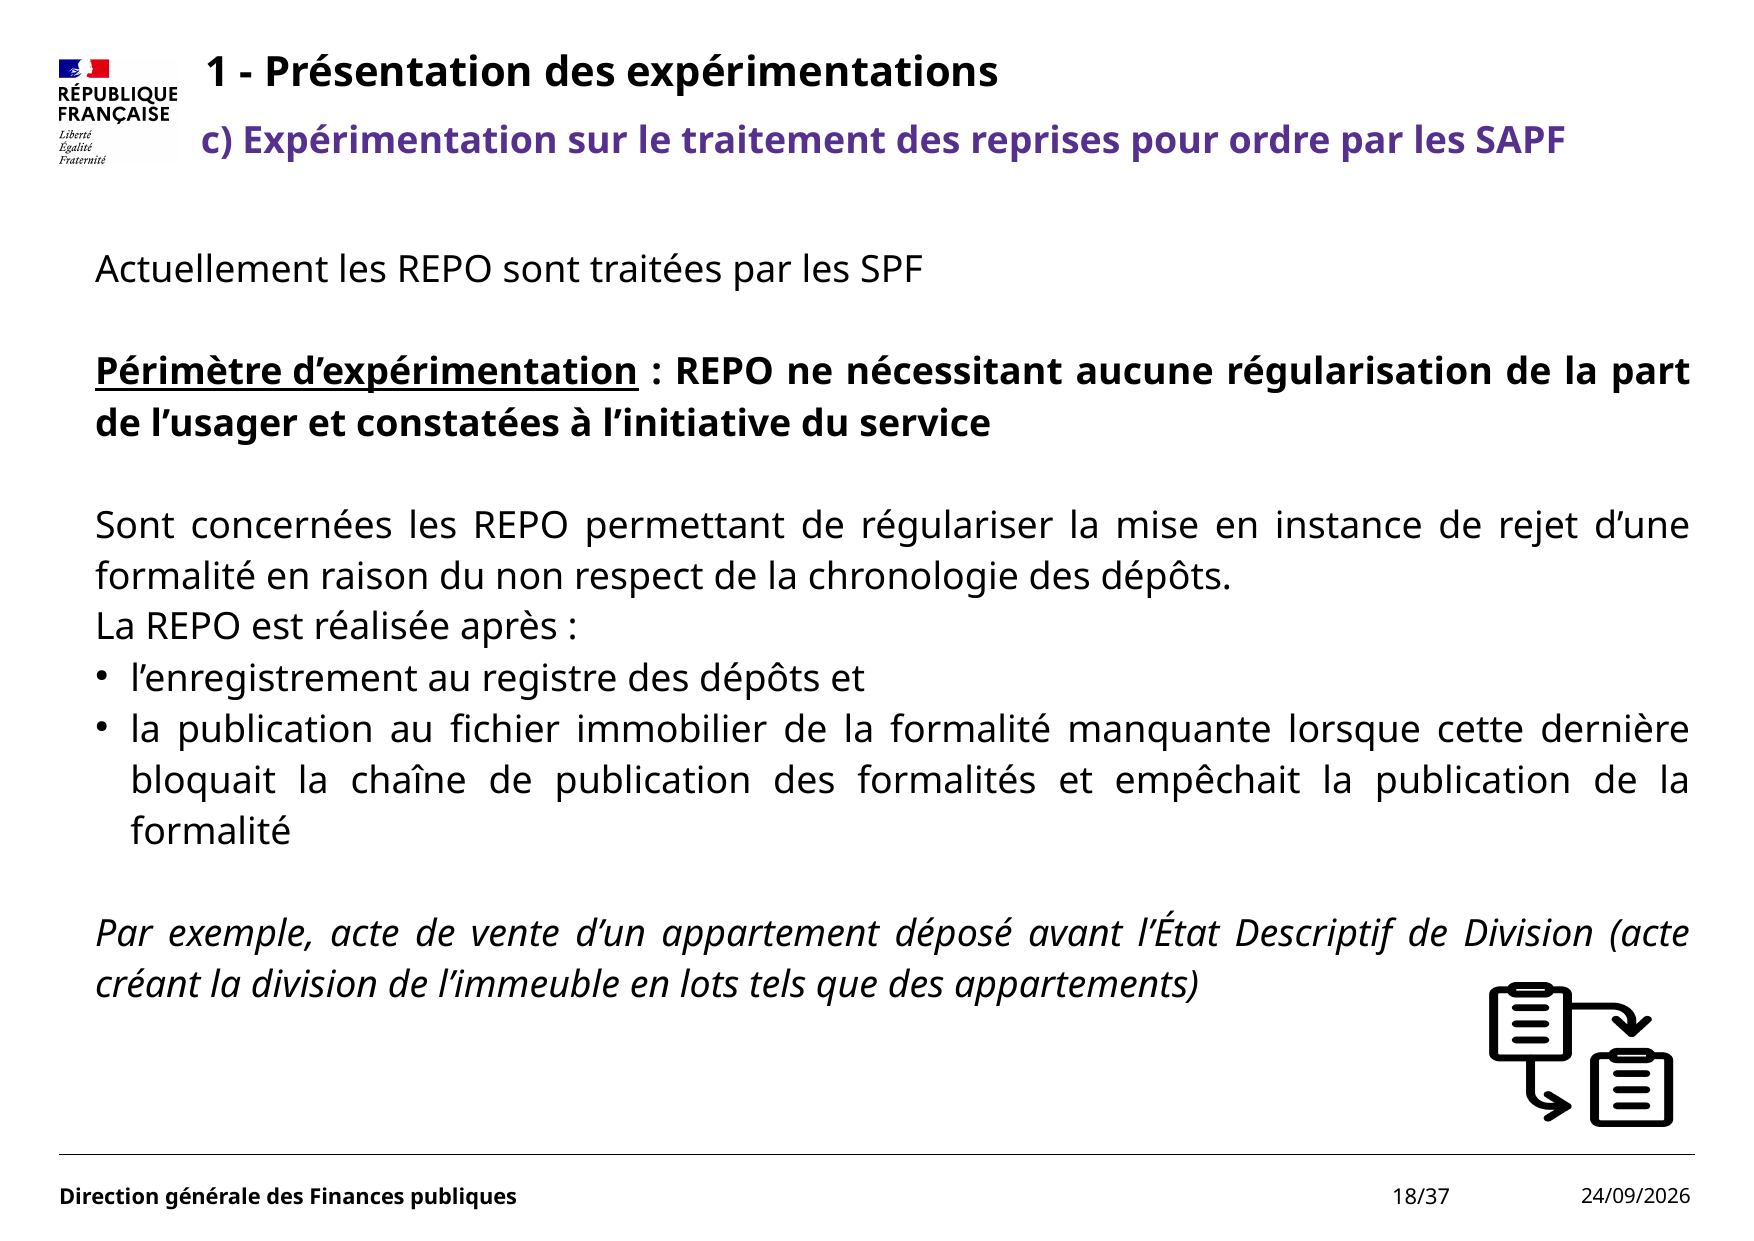

1 - Présentation des expérimentations
c) Expérimentation sur le traitement des reprises pour ordre par les SAPF
Actuellement les REPO sont traitées par les SPF
Périmètre d’expérimentation : REPO ne nécessitant aucune régularisation de la part de l’usager et constatées à l’initiative du service
Sont concernées les REPO permettant de régulariser la mise en instance de rejet d’une formalité en raison du non respect de la chronologie des dépôts.
La REPO est réalisée après :
l’enregistrement au registre des dépôts et
la publication au fichier immobilier de la formalité manquante lorsque cette dernière bloquait la chaîne de publication des formalités et empêchait la publication de la formalité
Par exemple, acte de vente d’un appartement déposé avant l’État Descriptif de Division (acte créant la division de l’immeuble en lots tels que des appartements)